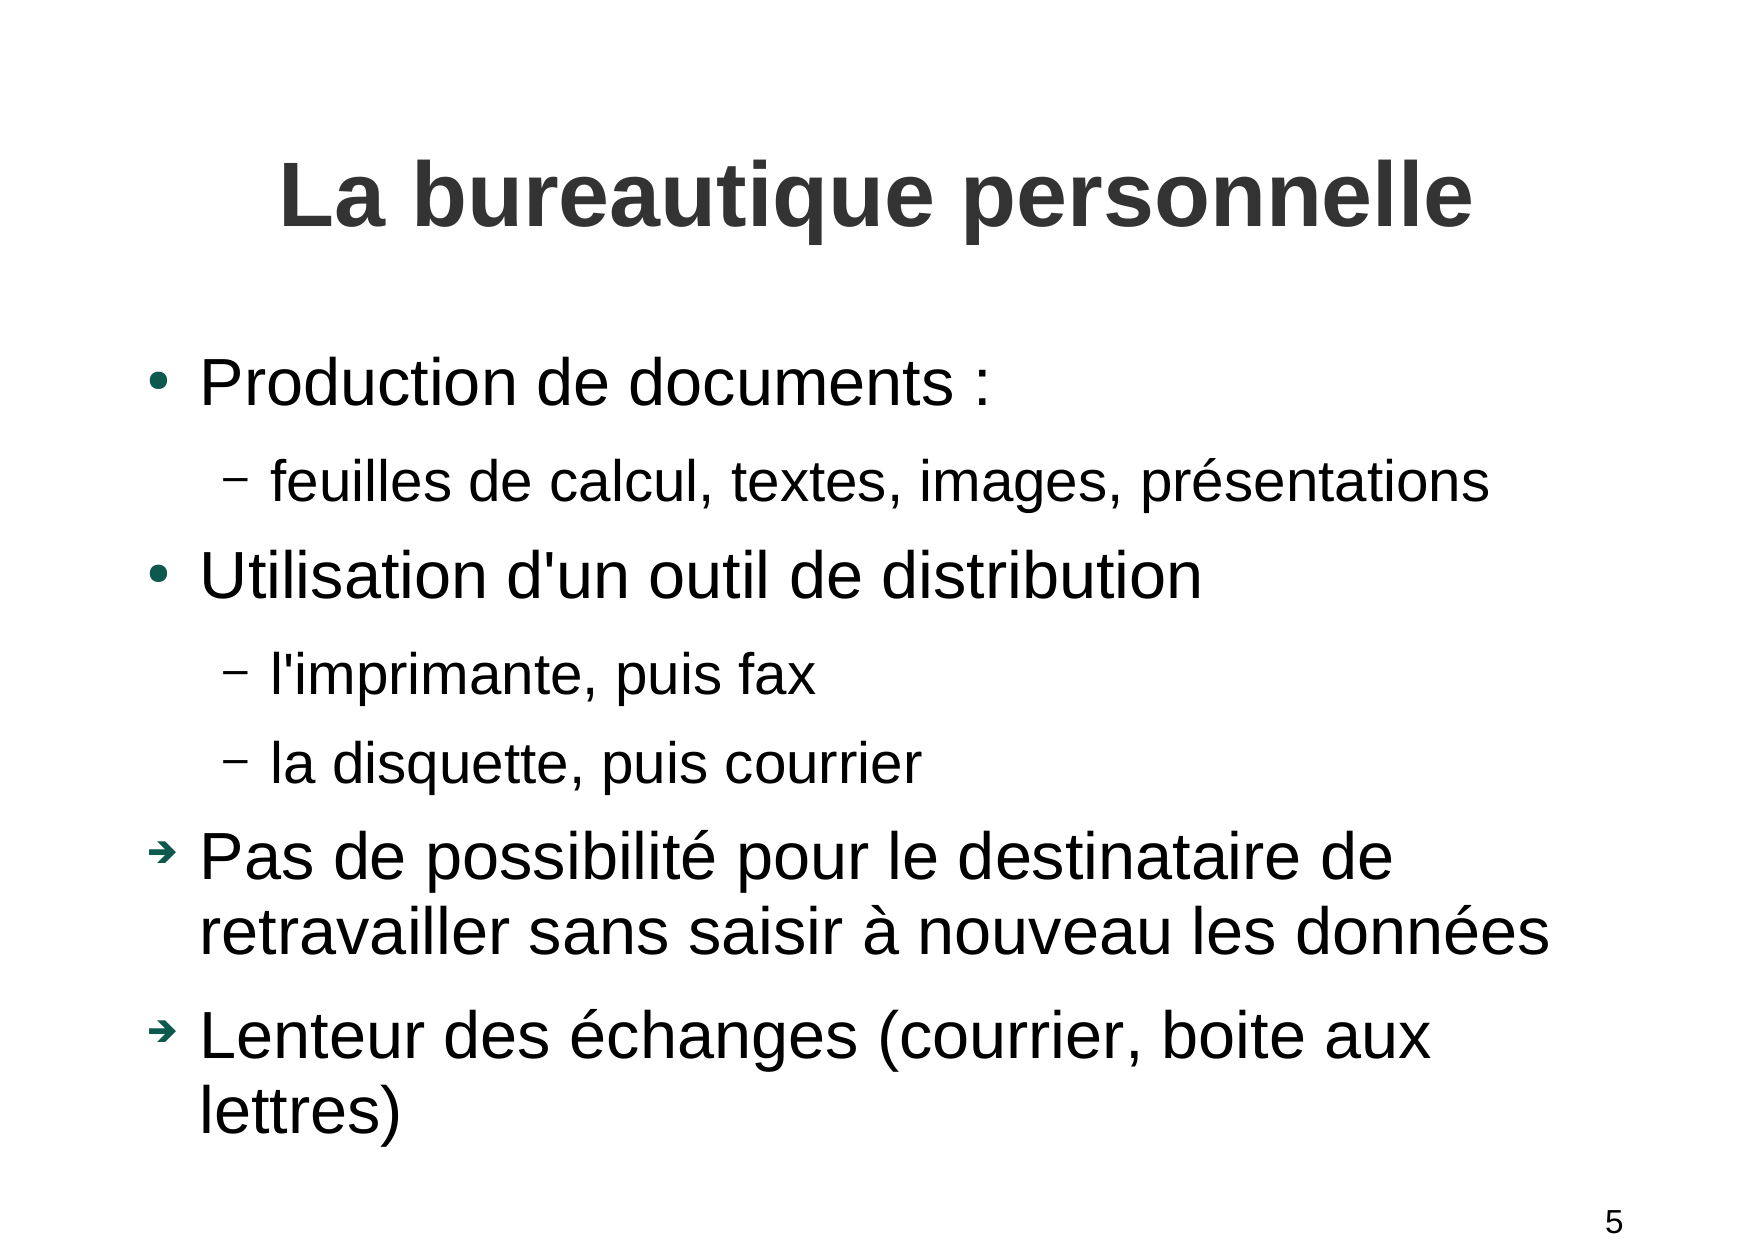

# La bureautique personnelle
Production de documents :
feuilles de calcul, textes, images, présentations
Utilisation d'un outil de distribution
l'imprimante, puis fax
la disquette, puis courrier
Pas de possibilité pour le destinataire de retravailler sans saisir à nouveau les données
Lenteur des échanges (courrier, boite aux lettres)